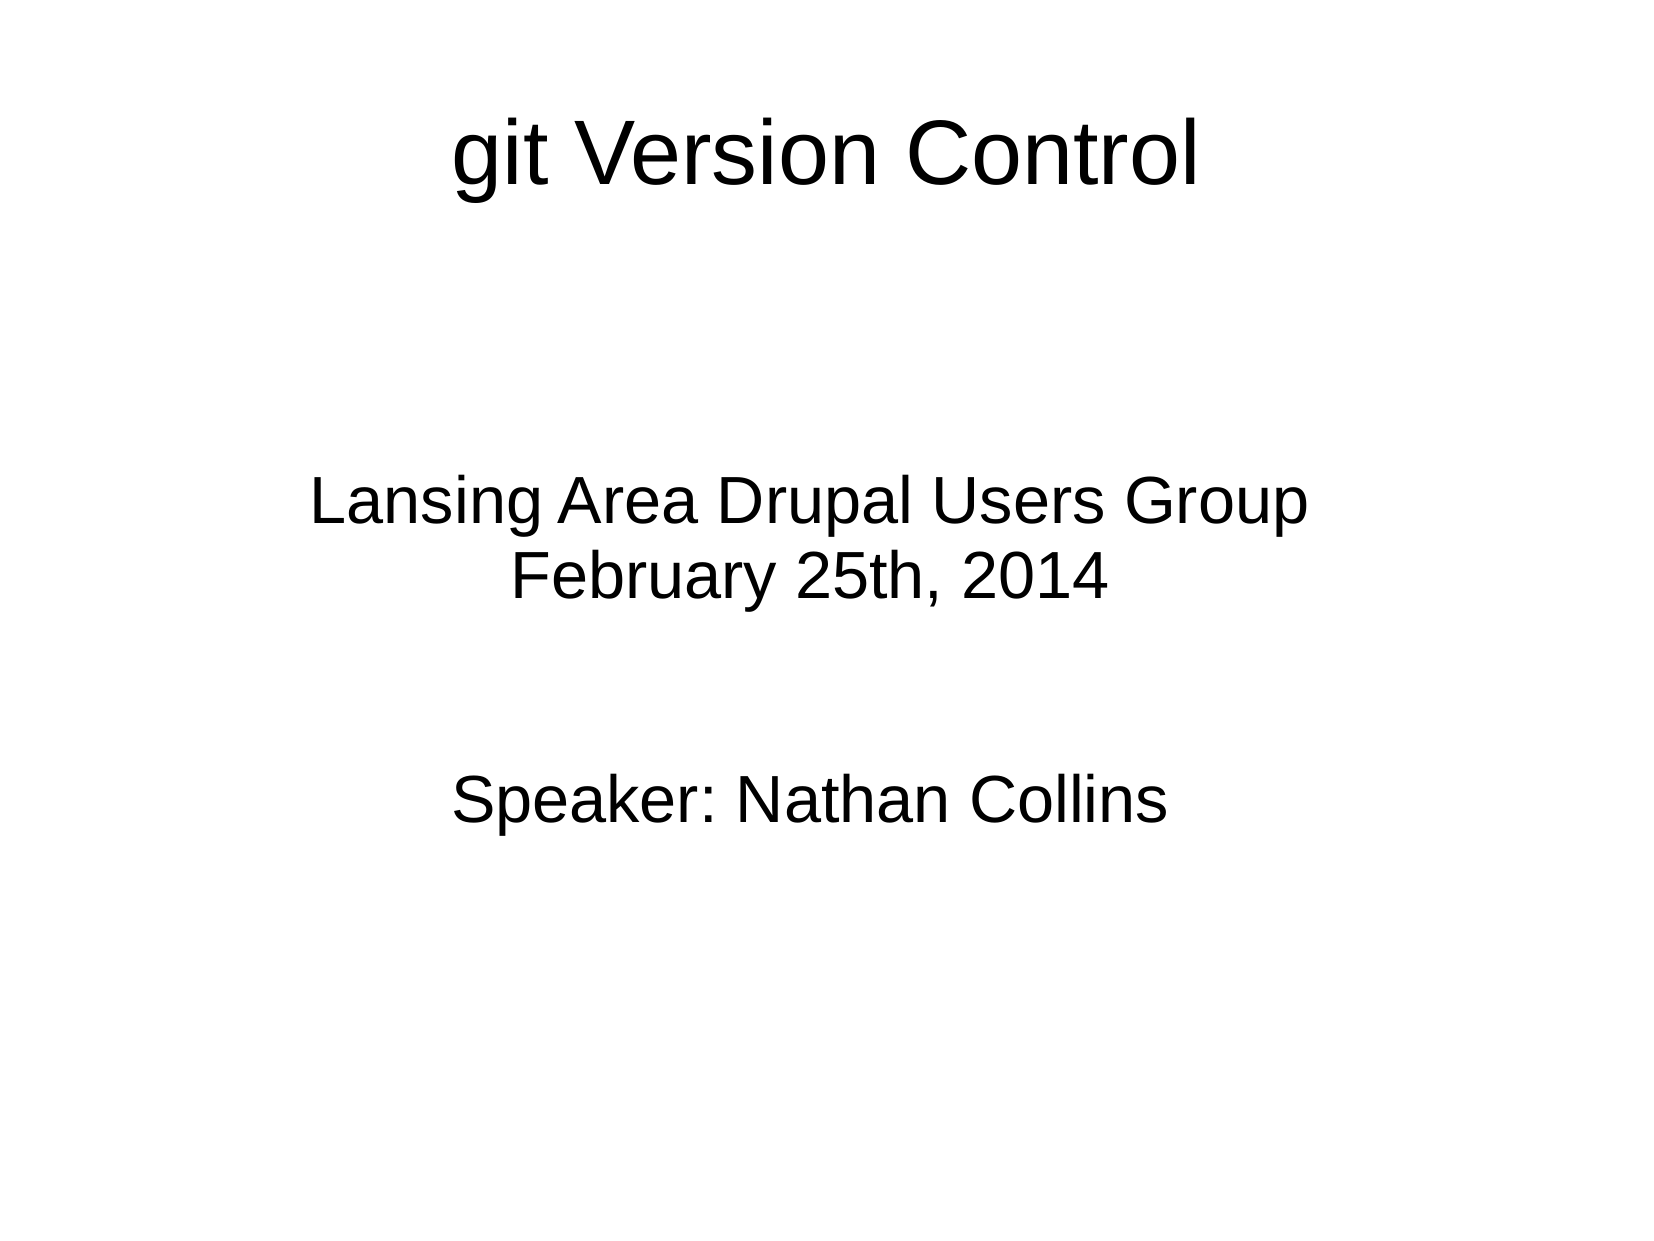

# git Version Control
Lansing Area Drupal Users Group
February 25th, 2014
Speaker: Nathan Collins